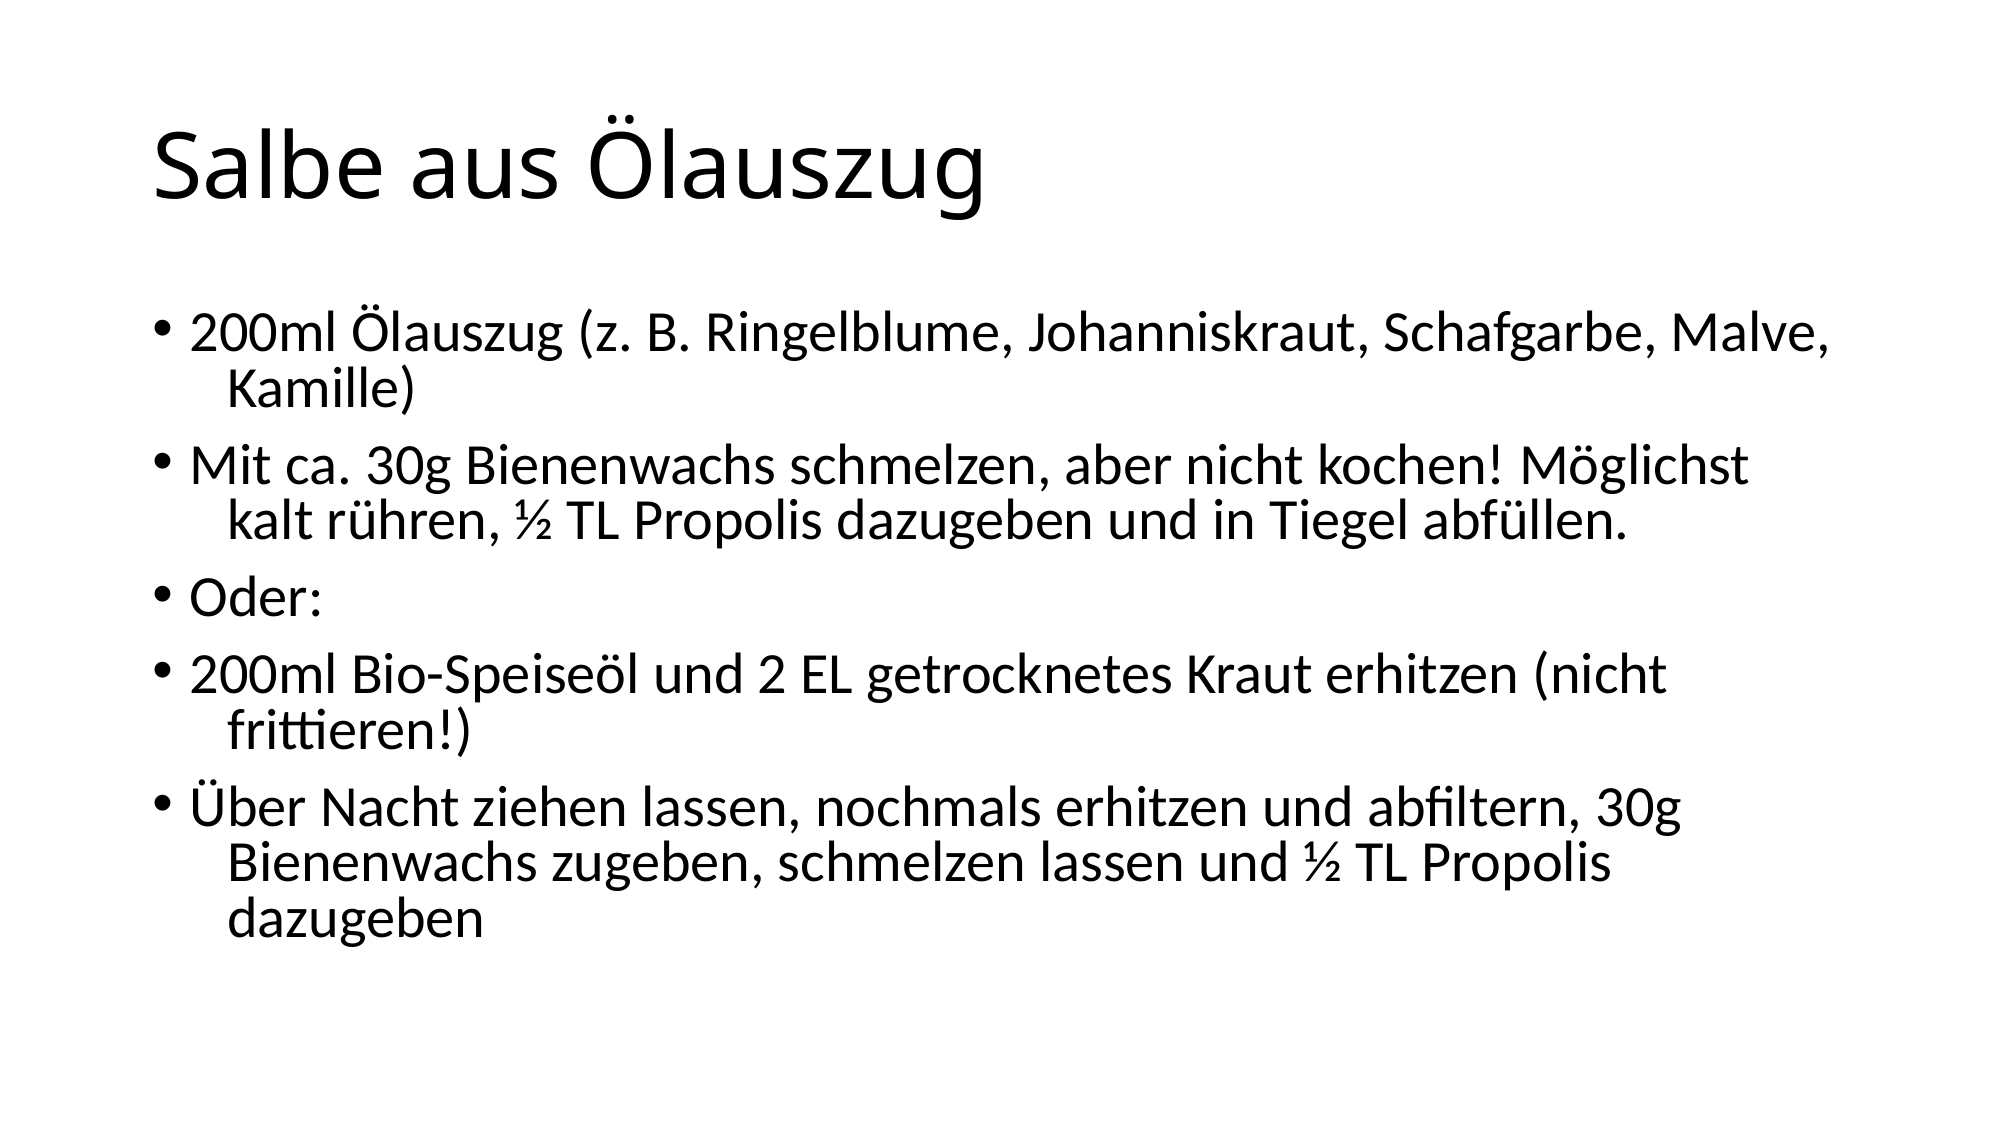

# Salbe aus Ölauszug
200ml Ölauszug (z. B. Ringelblume, Johanniskraut, Schafgarbe, Malve, Kamille)
Mit ca. 30g Bienenwachs schmelzen, aber nicht kochen! Möglichst kalt rühren, ½ TL Propolis dazugeben und in Tiegel abfüllen.
Oder:
200ml Bio-Speiseöl und 2 EL getrocknetes Kraut erhitzen (nicht frittieren!)
Über Nacht ziehen lassen, nochmals erhitzen und abfiltern, 30g Bienenwachs zugeben, schmelzen lassen und ½ TL Propolis dazugeben